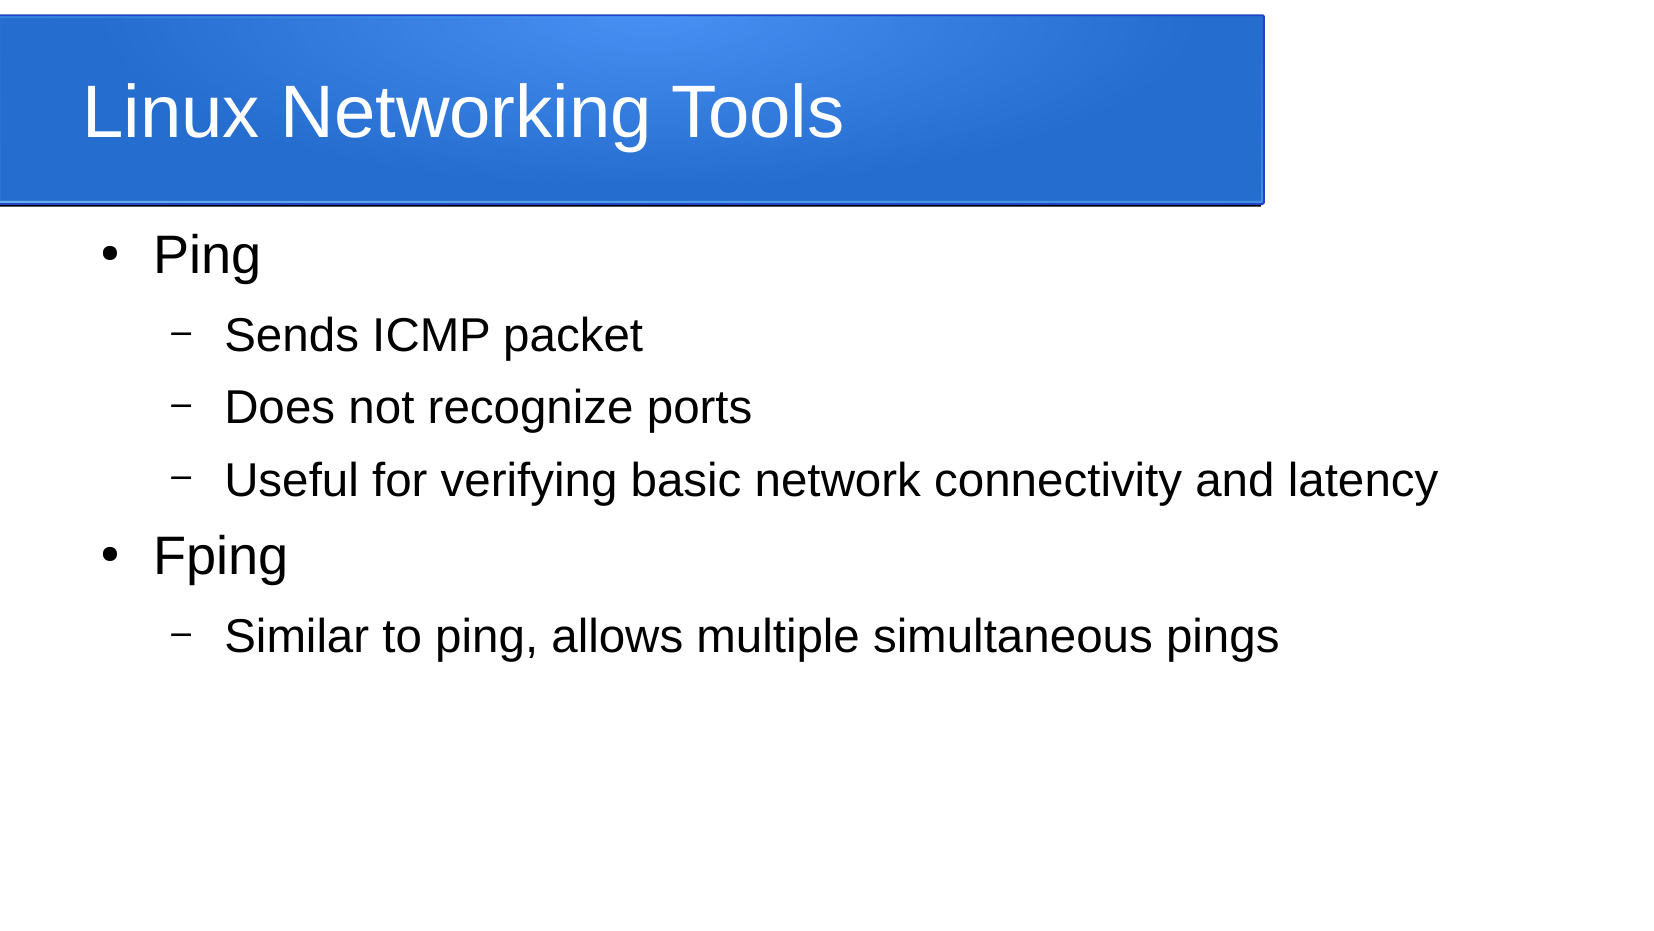

# Linux Networking Tools
Ping
Sends ICMP packet
Does not recognize ports
Useful for verifying basic network connectivity and latency
Fping
Similar to ping, allows multiple simultaneous pings